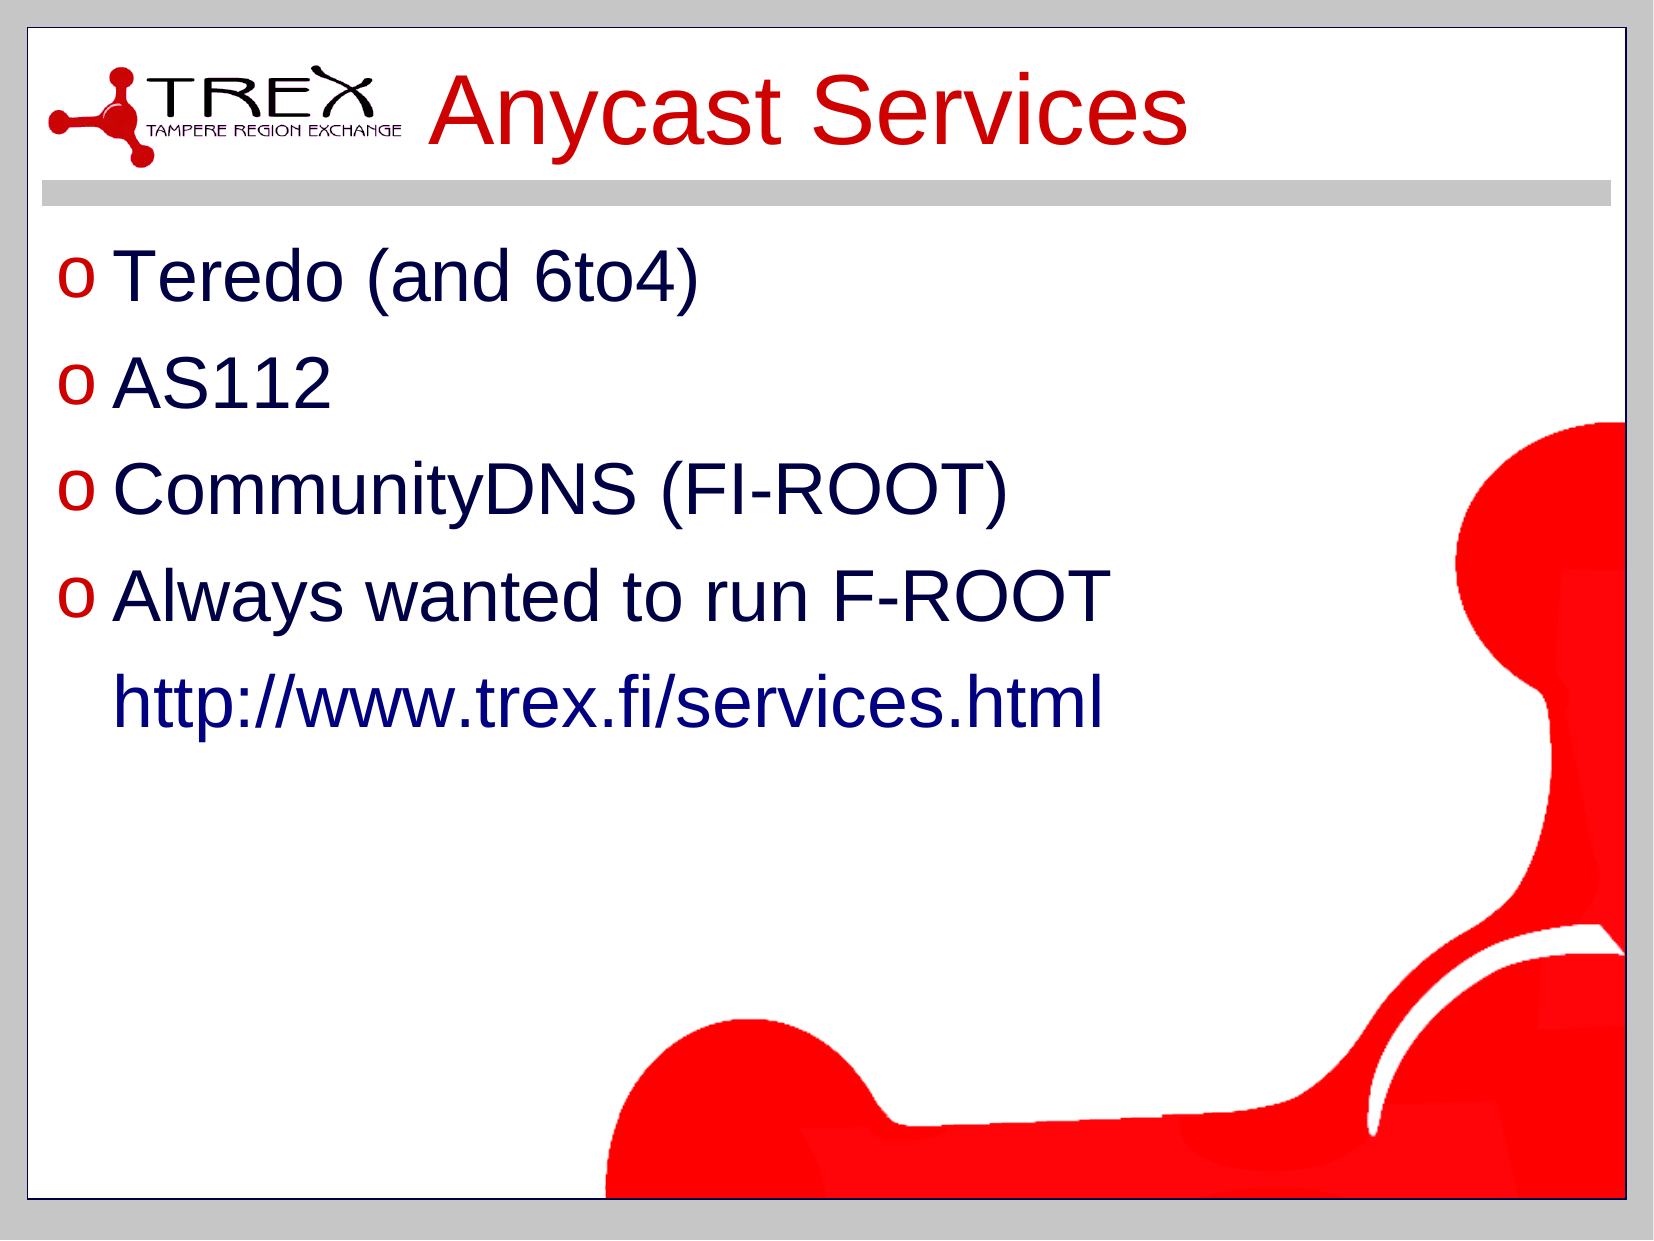

# Anycast Services
Teredo (and 6to4)
AS112
CommunityDNS (FI-ROOT)
Always wanted to run F-ROOT
http://www.trex.fi/services.html